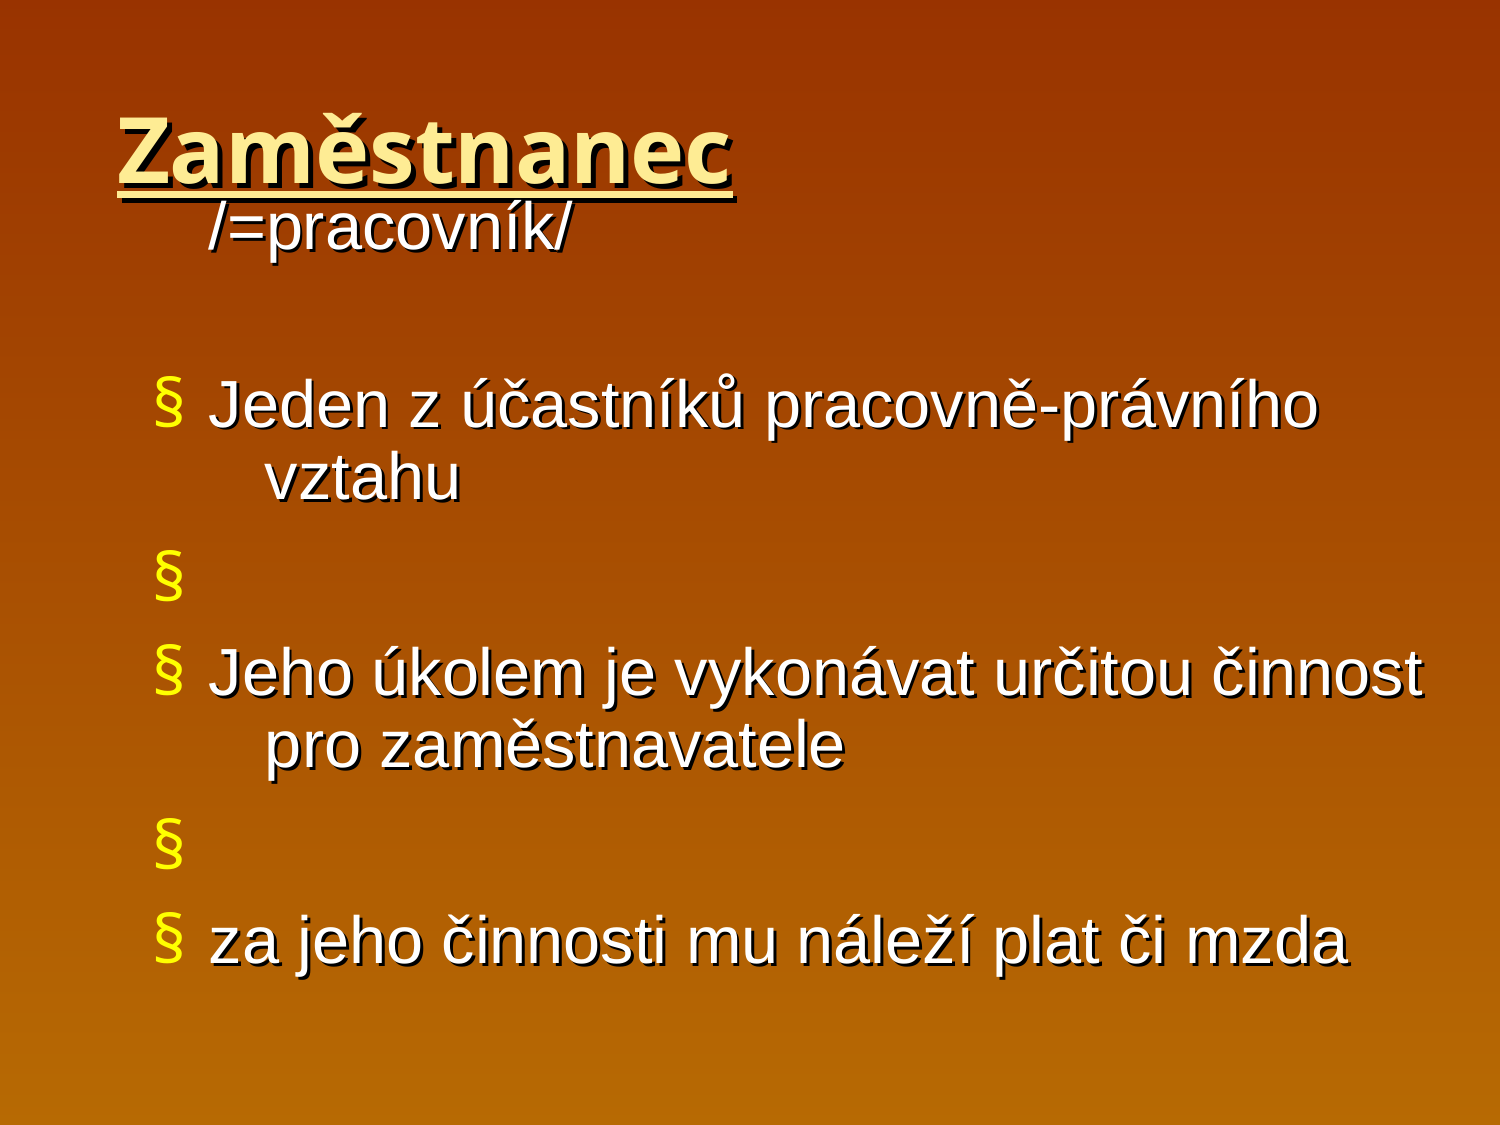

# Zaměstnanec
/=pracovník/
Jeden z účastníků pracovně-právního vztahu
Jeho úkolem je vykonávat určitou činnost pro zaměstnavatele
za jeho činnosti mu náleží plat či mzda